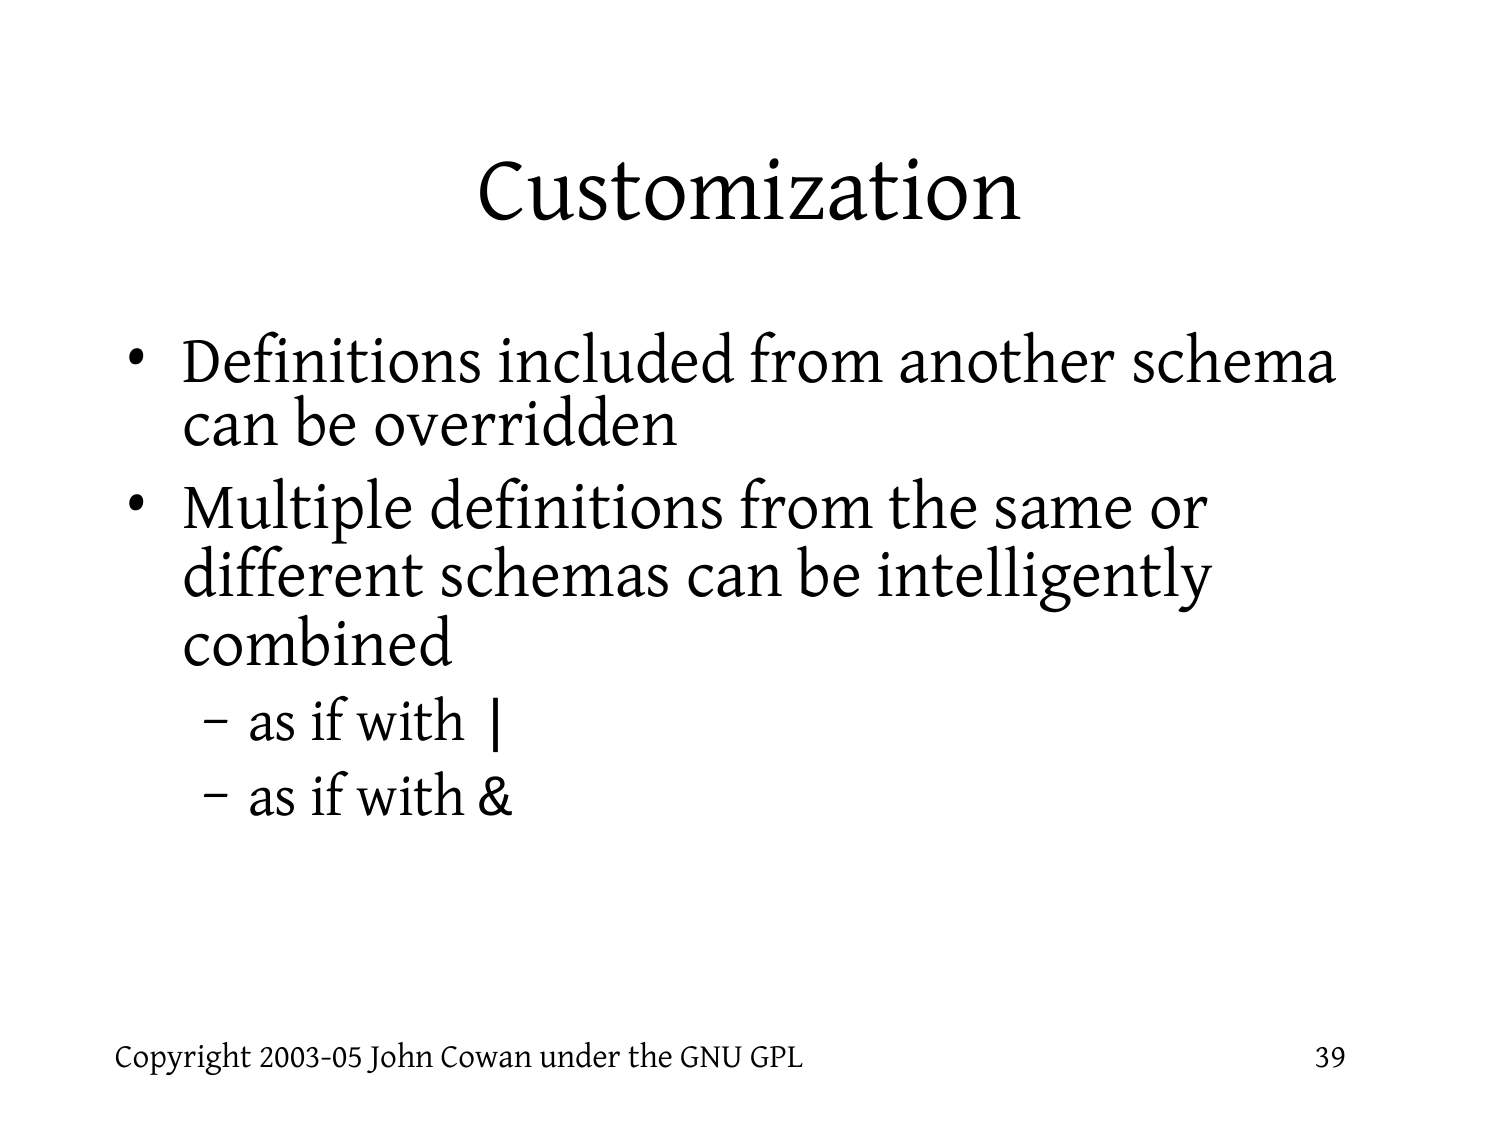

# Customization
Definitions included from another schema can be overridden
Multiple definitions from the same or different schemas can be intelligently combined
as if with |
as if with &